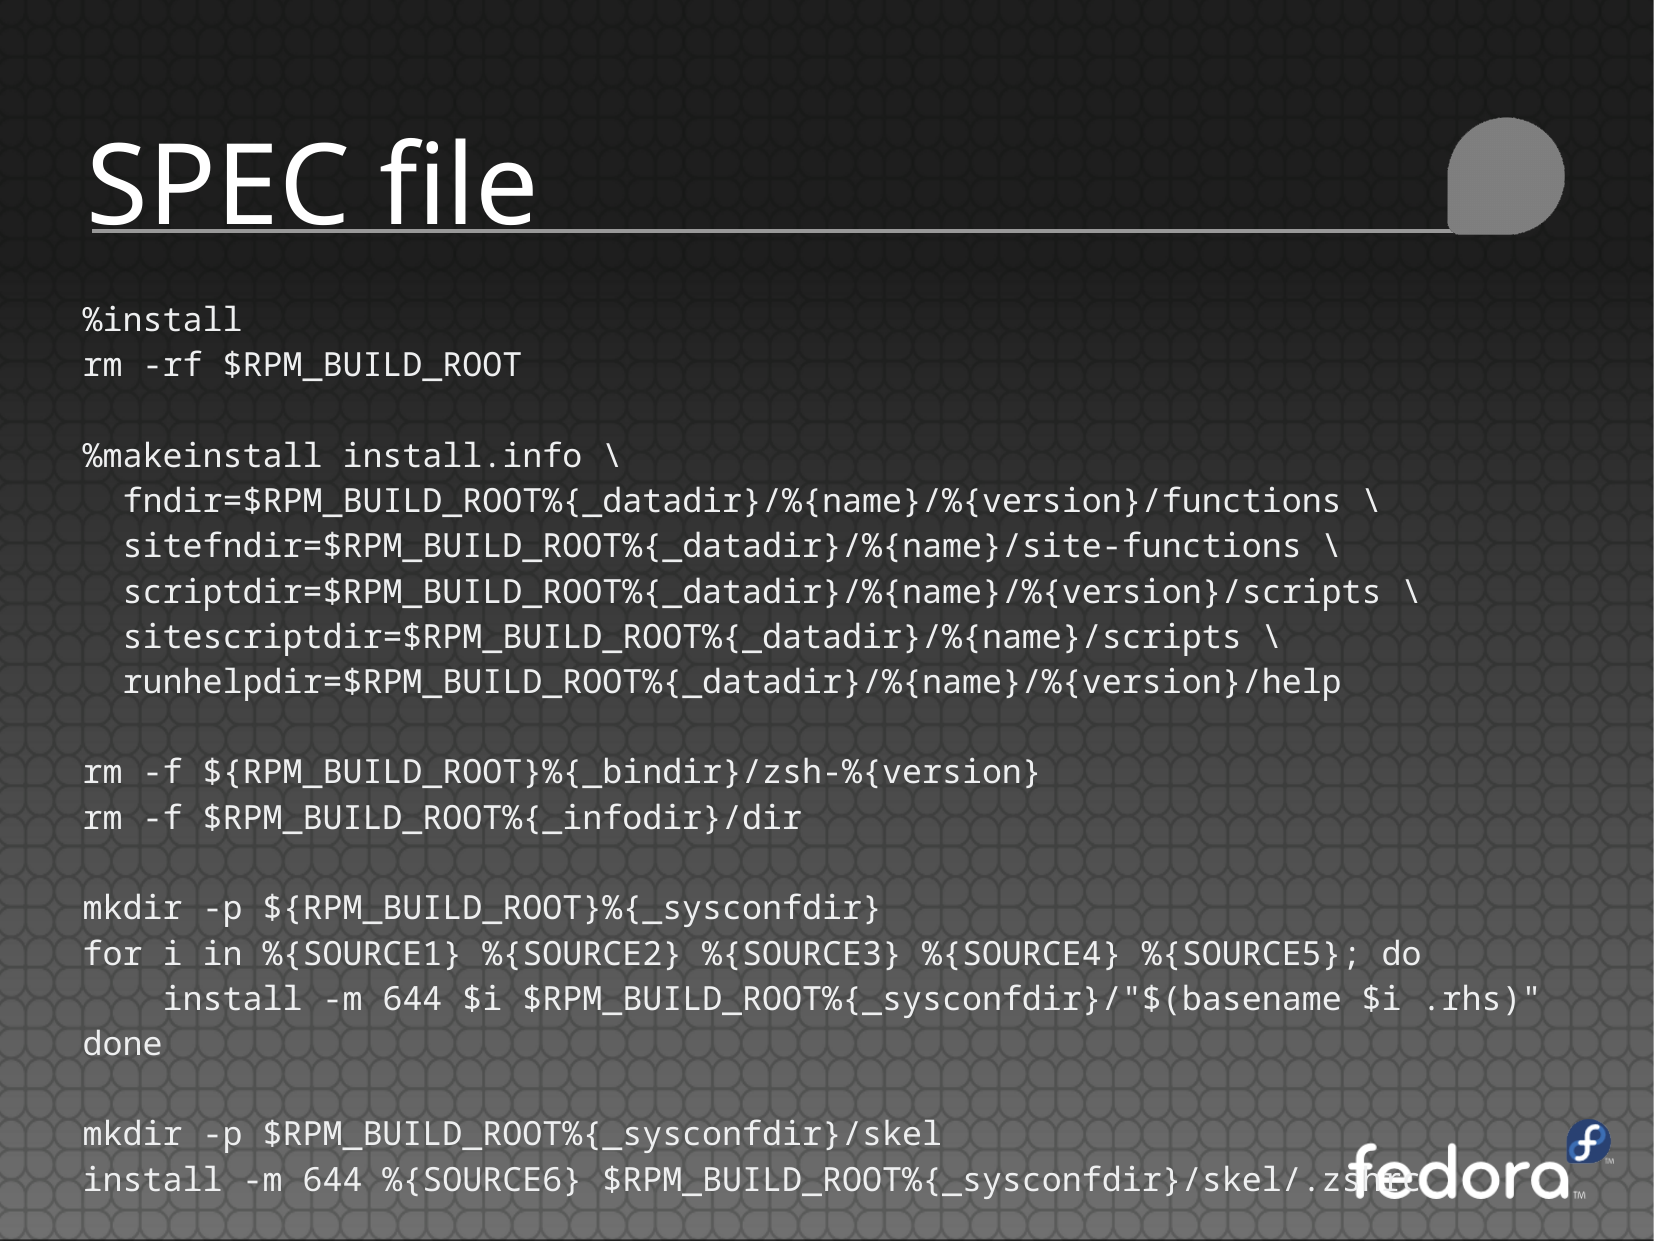

# SPEC file
%install
rm -rf $RPM_BUILD_ROOT
%makeinstall install.info \
 fndir=$RPM_BUILD_ROOT%{_datadir}/%{name}/%{version}/functions \
 sitefndir=$RPM_BUILD_ROOT%{_datadir}/%{name}/site-functions \
 scriptdir=$RPM_BUILD_ROOT%{_datadir}/%{name}/%{version}/scripts \
 sitescriptdir=$RPM_BUILD_ROOT%{_datadir}/%{name}/scripts \
 runhelpdir=$RPM_BUILD_ROOT%{_datadir}/%{name}/%{version}/help
rm -f ${RPM_BUILD_ROOT}%{_bindir}/zsh-%{version}
rm -f $RPM_BUILD_ROOT%{_infodir}/dir
mkdir -p ${RPM_BUILD_ROOT}%{_sysconfdir}
for i in %{SOURCE1} %{SOURCE2} %{SOURCE3} %{SOURCE4} %{SOURCE5}; do
 install -m 644 $i $RPM_BUILD_ROOT%{_sysconfdir}/"$(basename $i .rhs)"
done
mkdir -p $RPM_BUILD_ROOT%{_sysconfdir}/skel
install -m 644 %{SOURCE6} $RPM_BUILD_ROOT%{_sysconfdir}/skel/.zshrc